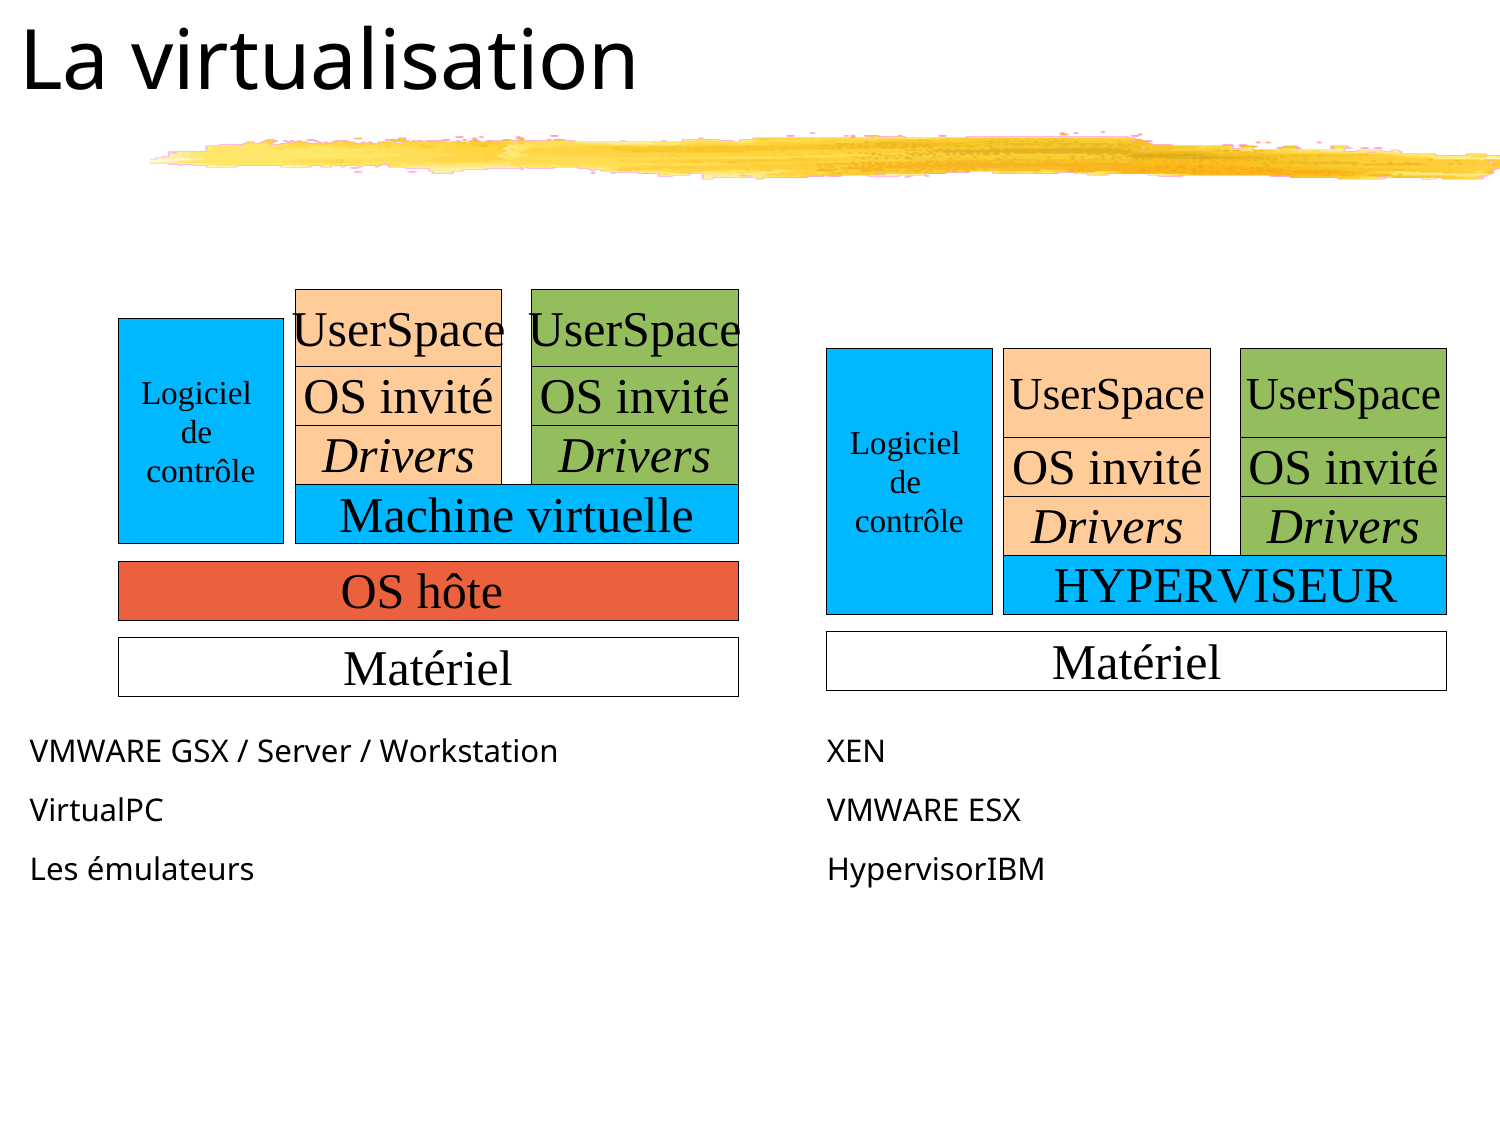

# La virtualisation
UserSpace
UserSpace
Logiciel
de
contrôle
Logiciel
de
contrôle
UserSpace
UserSpace
OS invité
OS invité
Drivers
Drivers
OS invité
OS invité
Machine virtuelle
Drivers
Drivers
HYPERVISEUR
OS hôte
Matériel
Matériel
VMWARE GSX / Server / Workstation
VirtualPC
Les émulateurs
XEN
VMWARE ESX
HypervisorIBM